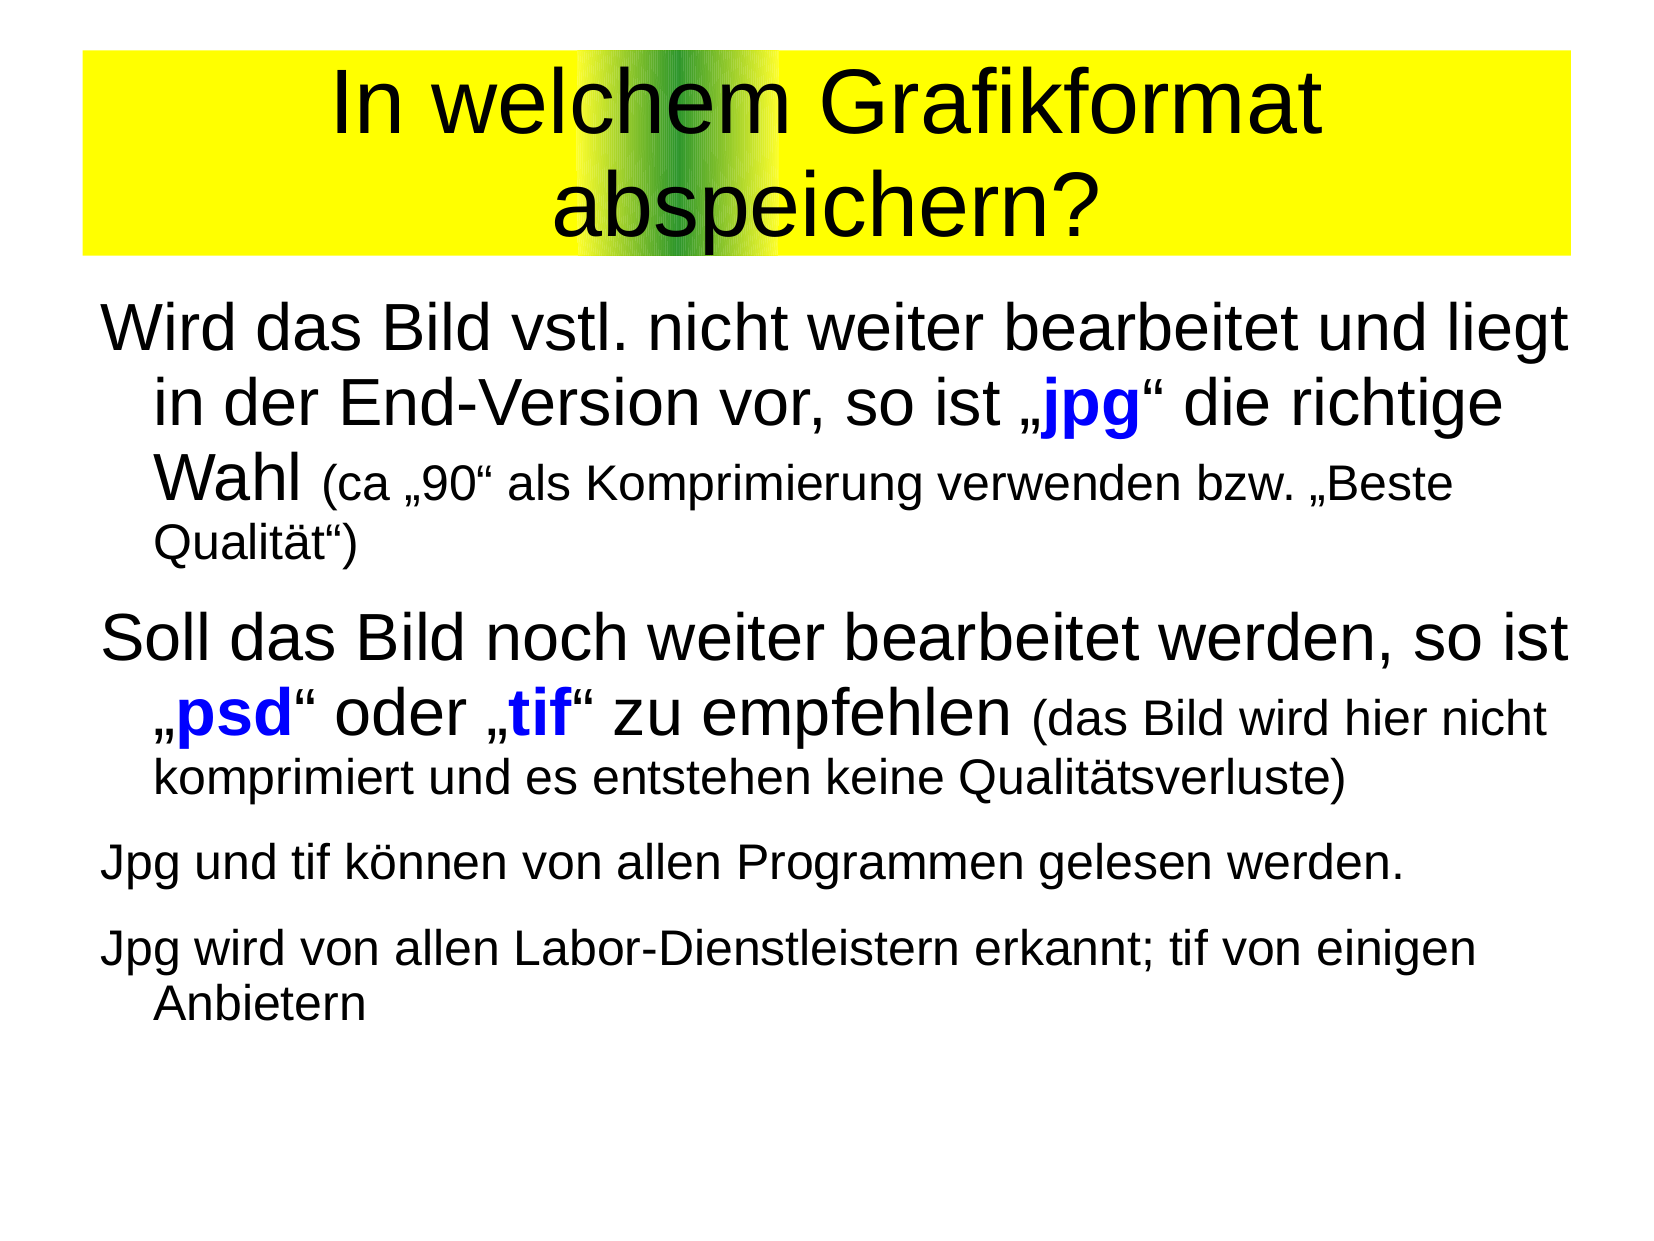

# In welchem Grafikformat abspeichern?
Wird das Bild vstl. nicht weiter bearbeitet und liegt in der End-Version vor, so ist „jpg“ die richtige Wahl (ca „90“ als Komprimierung verwenden bzw. „Beste Qualität“)
Soll das Bild noch weiter bearbeitet werden, so ist „psd“ oder „tif“ zu empfehlen (das Bild wird hier nicht komprimiert und es entstehen keine Qualitätsverluste)
Jpg und tif können von allen Programmen gelesen werden.
Jpg wird von allen Labor-Dienstleistern erkannt; tif von einigen Anbietern